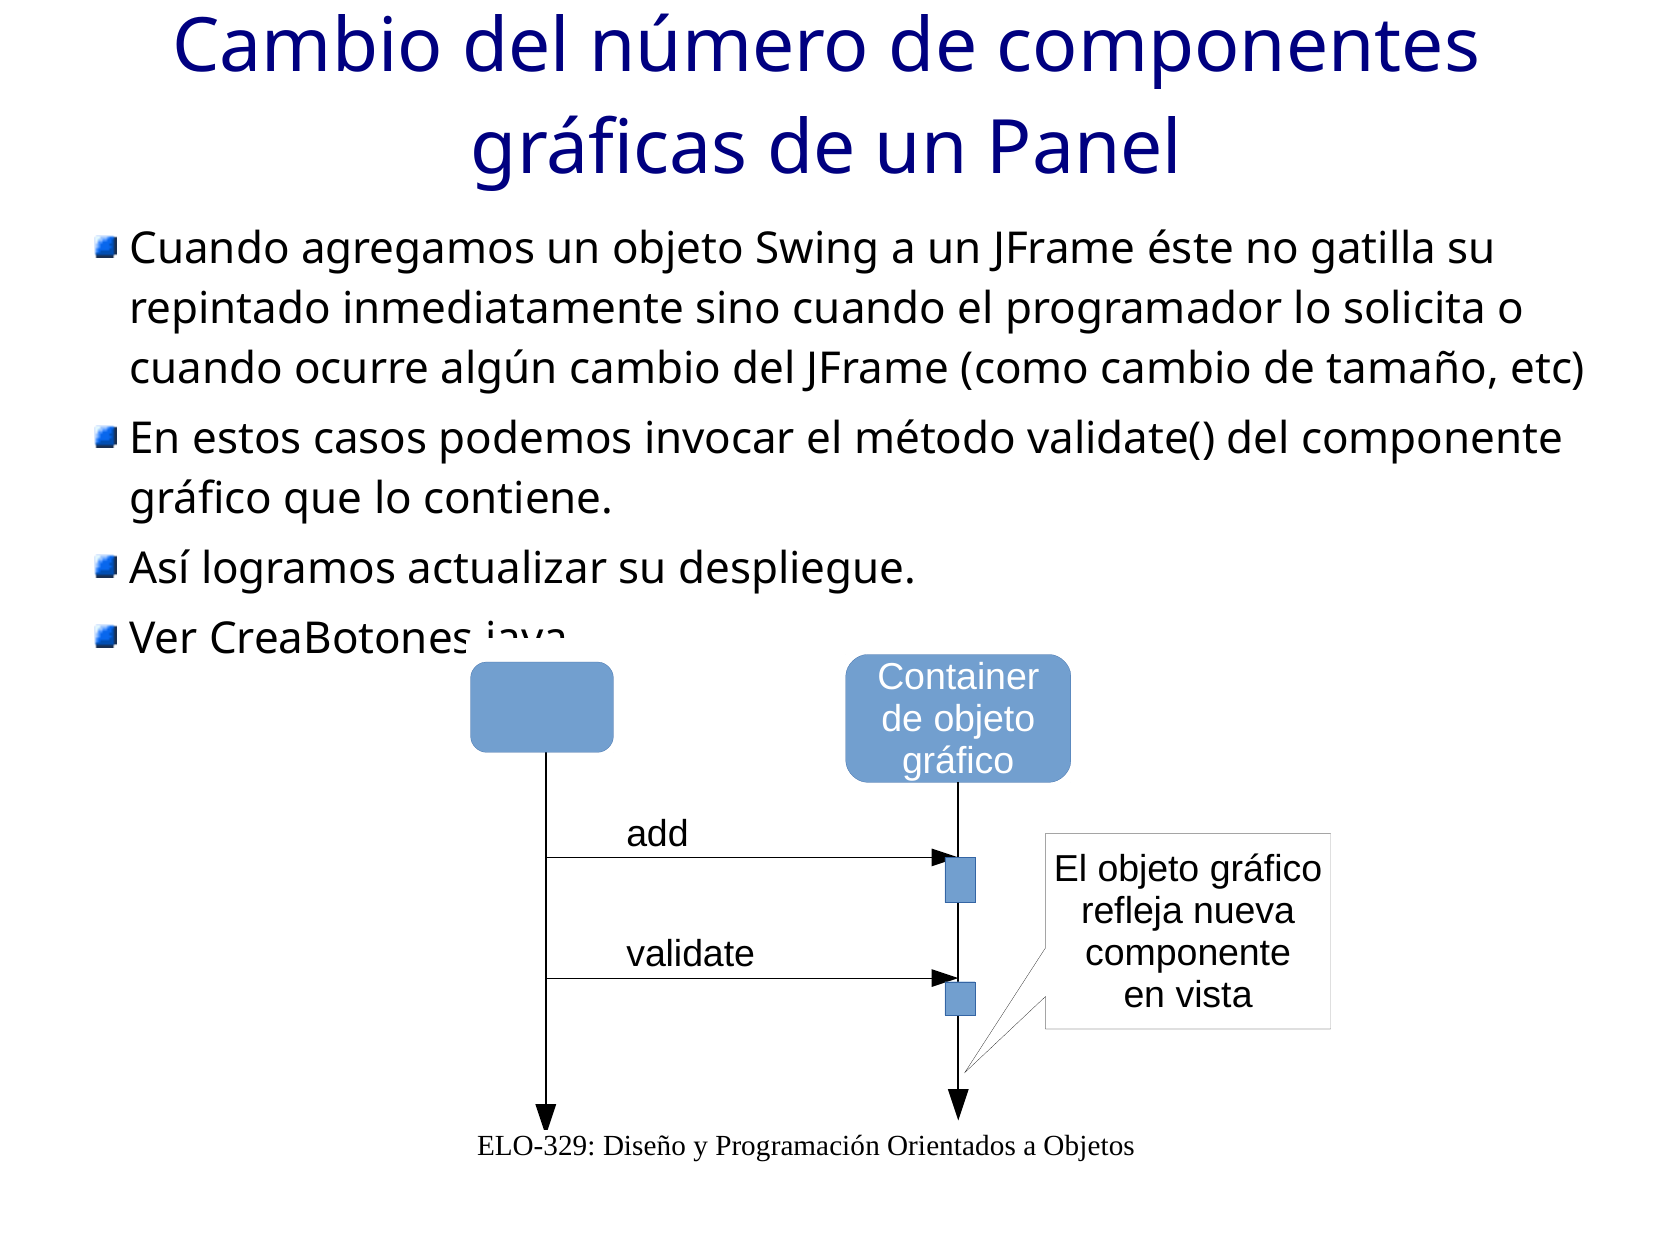

# Cambio del número de componentes gráficas de un Panel
Cuando agregamos un objeto Swing a un JFrame éste no gatilla su repintado inmediatamente sino cuando el programador lo solicita o cuando ocurre algún cambio del JFrame (como cambio de tamaño, etc)
En estos casos podemos invocar el método validate() del componente gráfico que lo contiene.
Así logramos actualizar su despliegue.
Ver CreaBotones.java